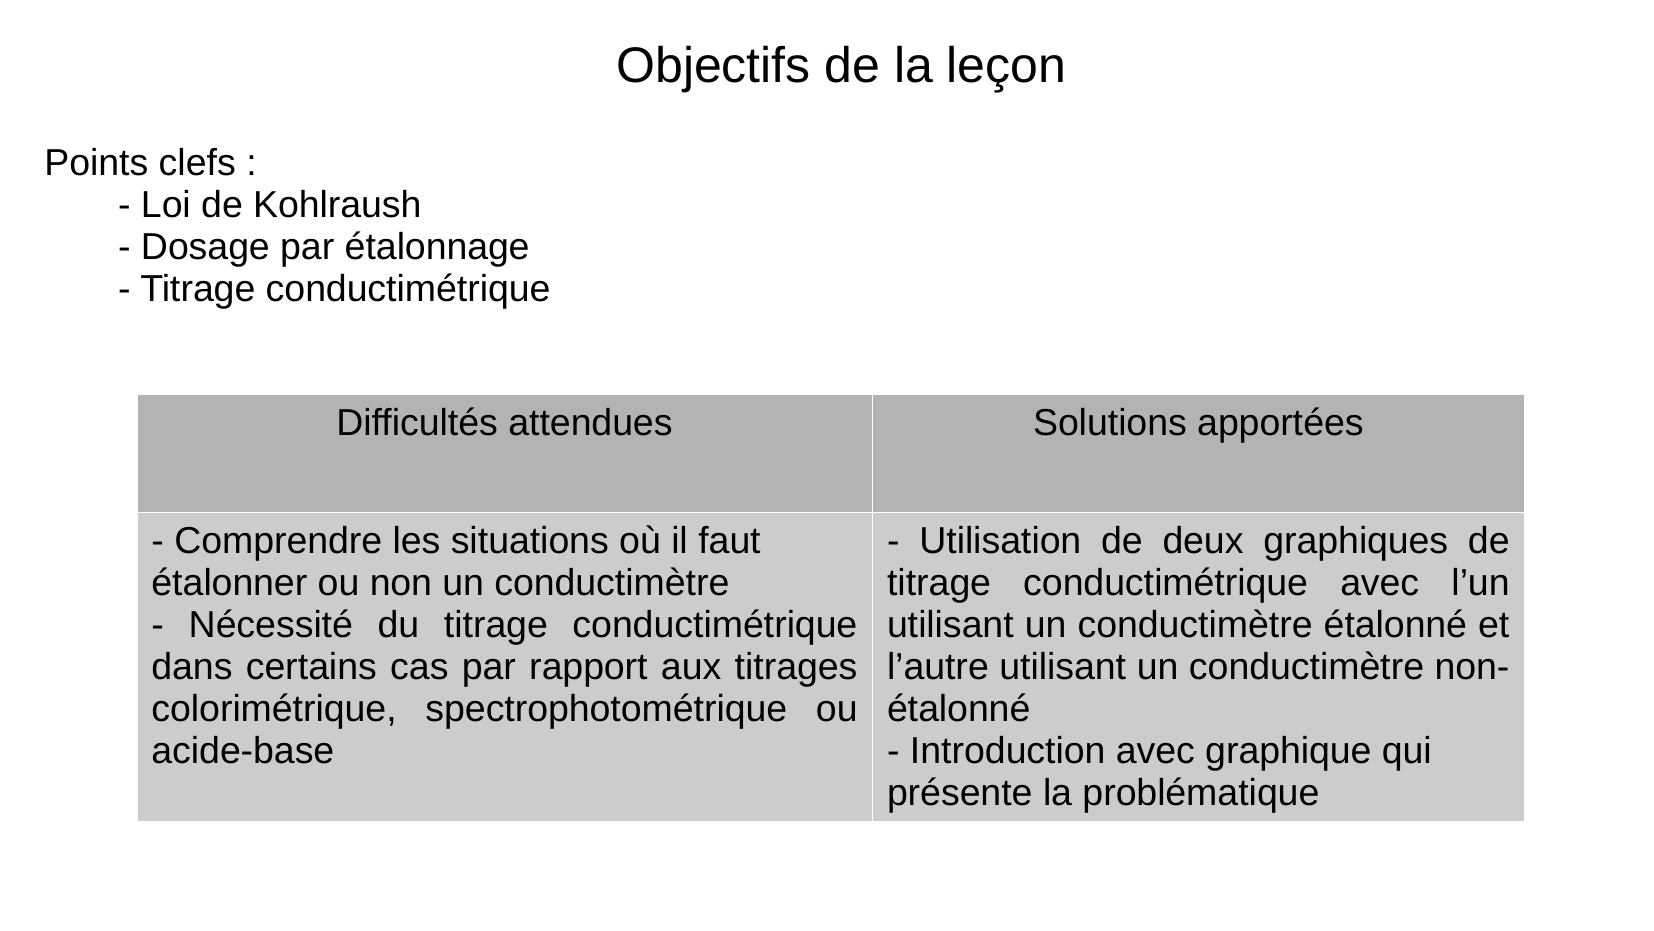

Objectifs de la leçon
Points clefs :
	- Loi de Kohlraush
	- Dosage par étalonnage
	- Titrage conductimétrique
| Difficultés attendues | Solutions apportées |
| --- | --- |
| - Comprendre les situations où il faut étalonner ou non un conductimètre - Nécessité du titrage conductimétrique dans certains cas par rapport aux titrages colorimétrique, spectrophotométrique ou acide-base | - Utilisation de deux graphiques de titrage conductimétrique avec l’un utilisant un conductimètre étalonné et l’autre utilisant un conductimètre non-étalonné - Introduction avec graphique qui présente la problématique |